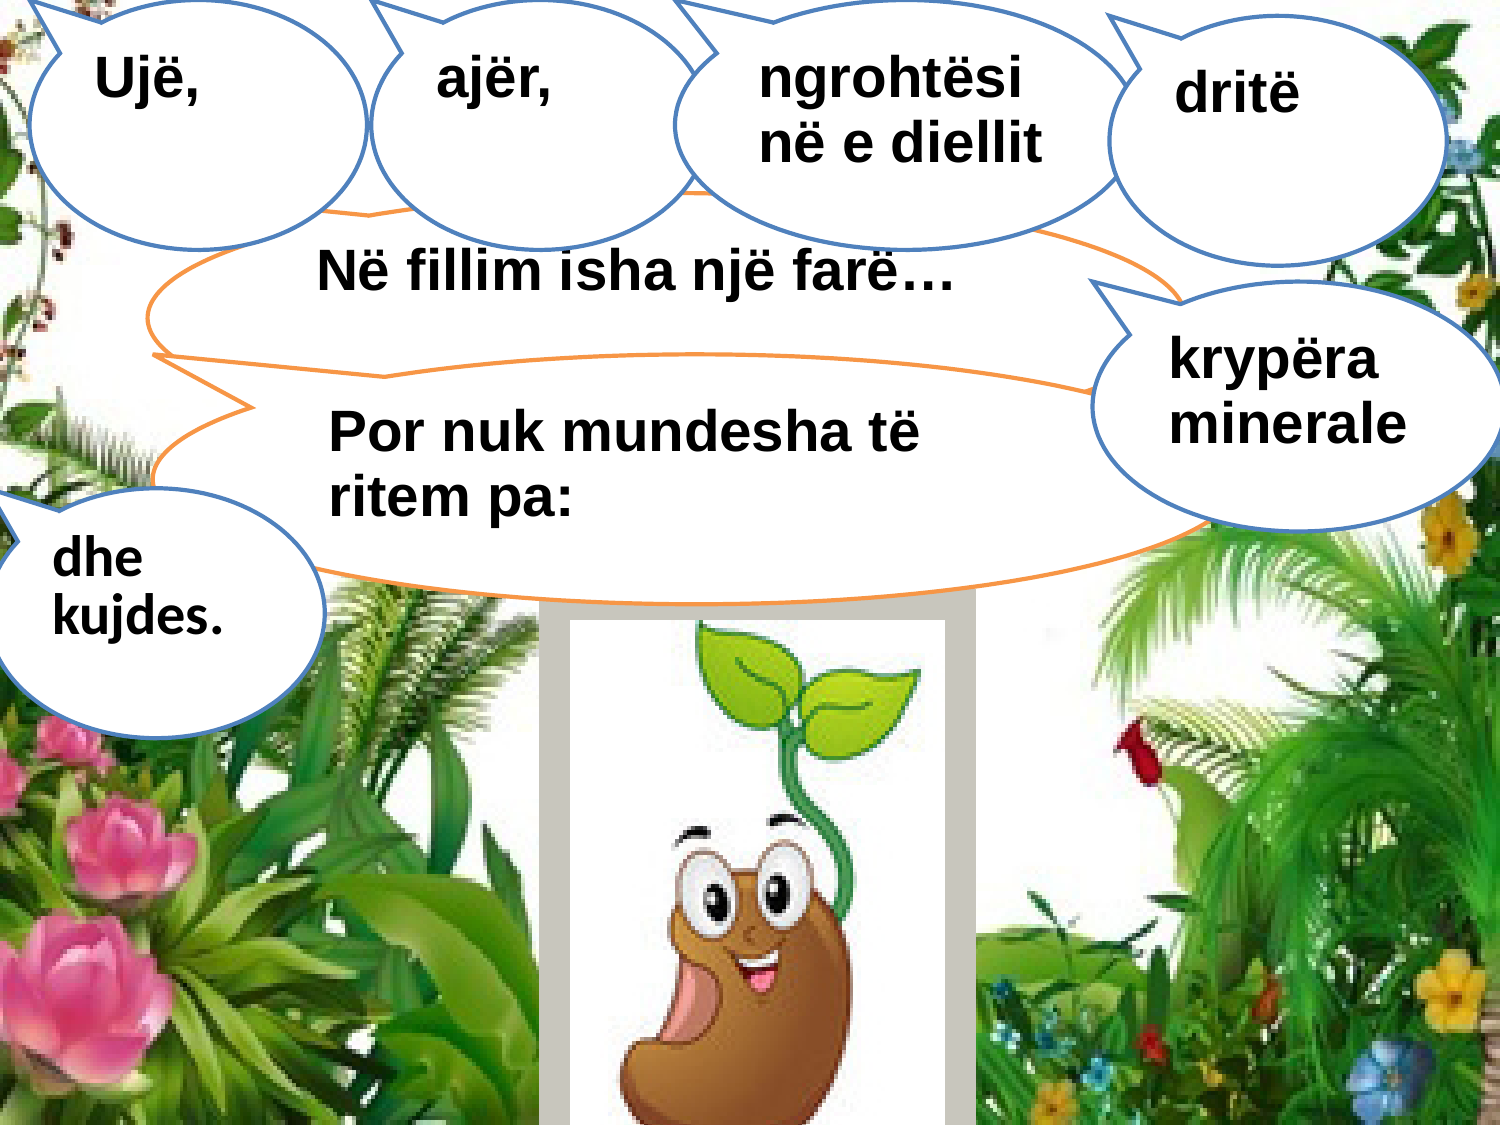

Ujë,
ajër,
ngrohtësinë e diellit
dritë
Në fillim isha një farë…
krypëra minerale
Por nuk mundesha të ritem pa:
dhe kujdes.